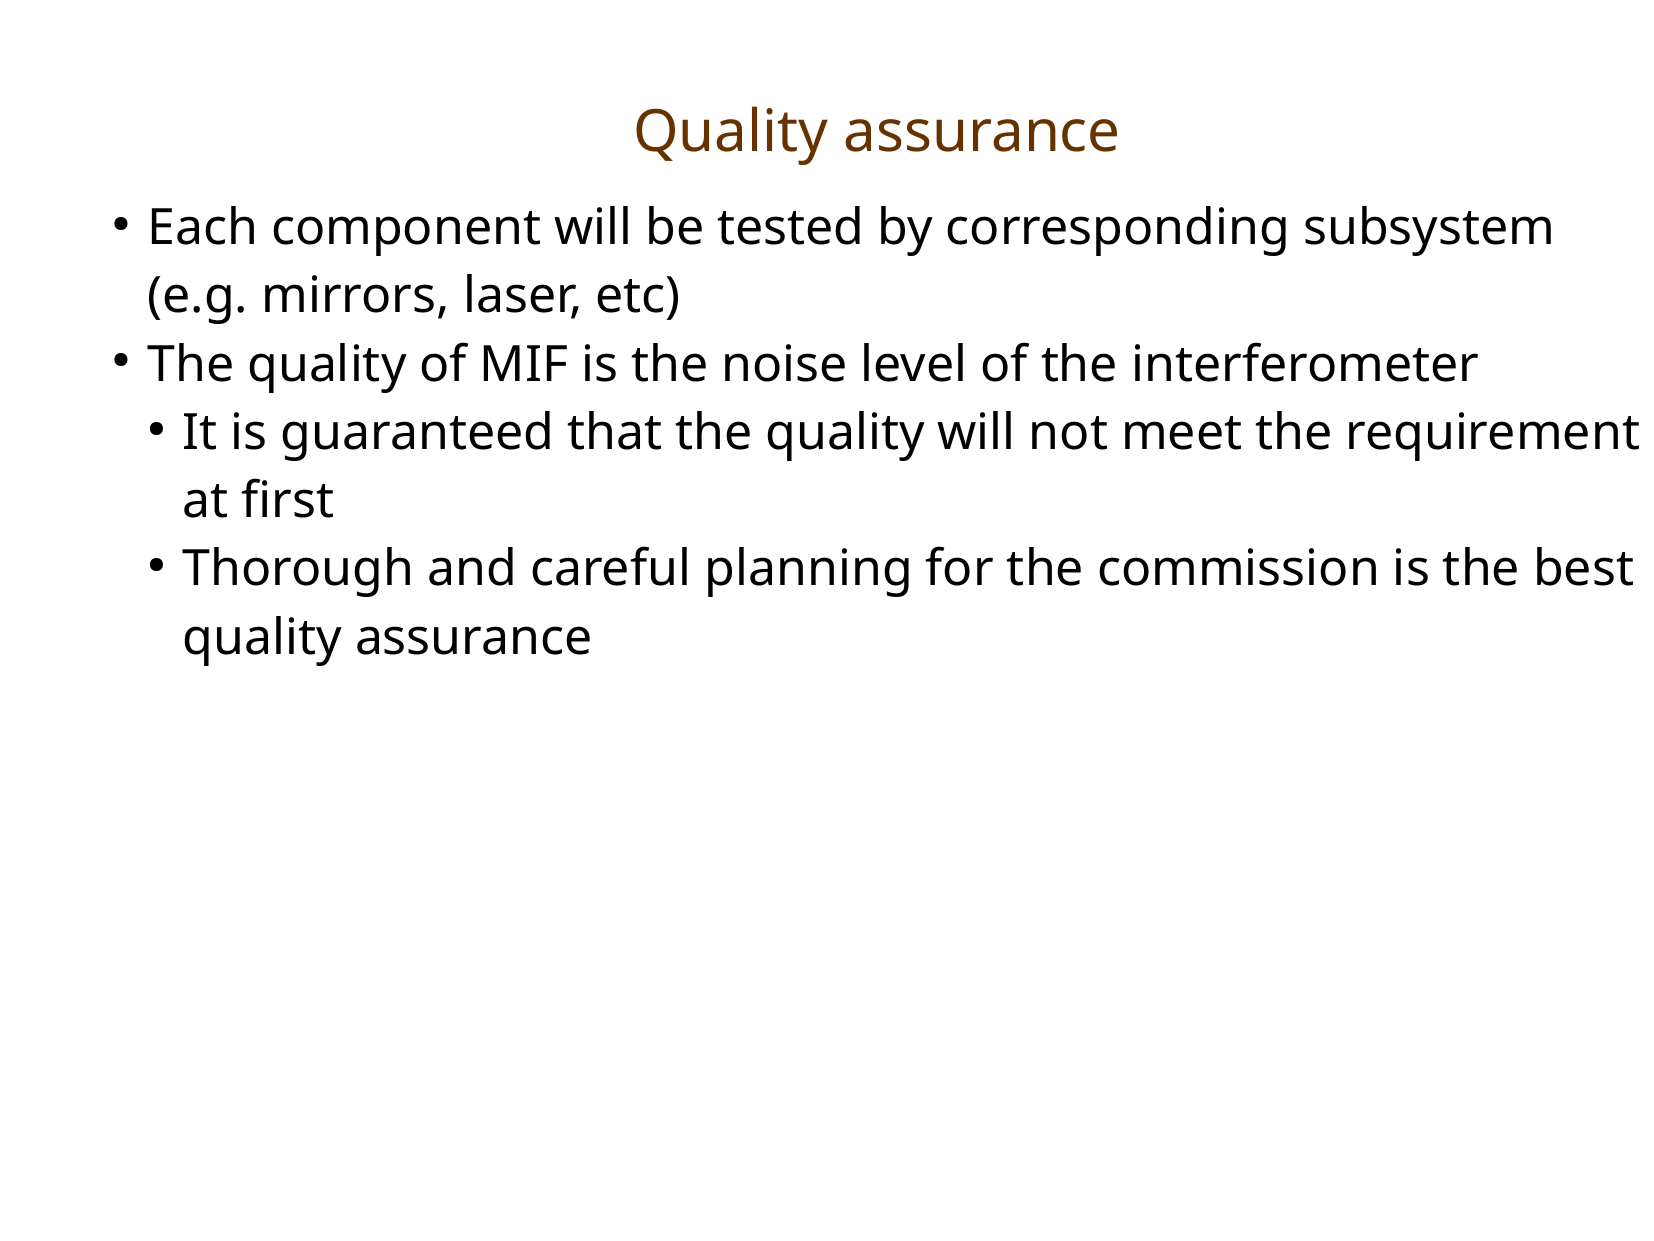

Quality assurance
Each component will be tested by corresponding subsystem
(e.g. mirrors, laser, etc)
The quality of MIF is the noise level of the interferometer
It is guaranteed that the quality will not meet the requirement
at first
Thorough and careful planning for the commission is the best
quality assurance